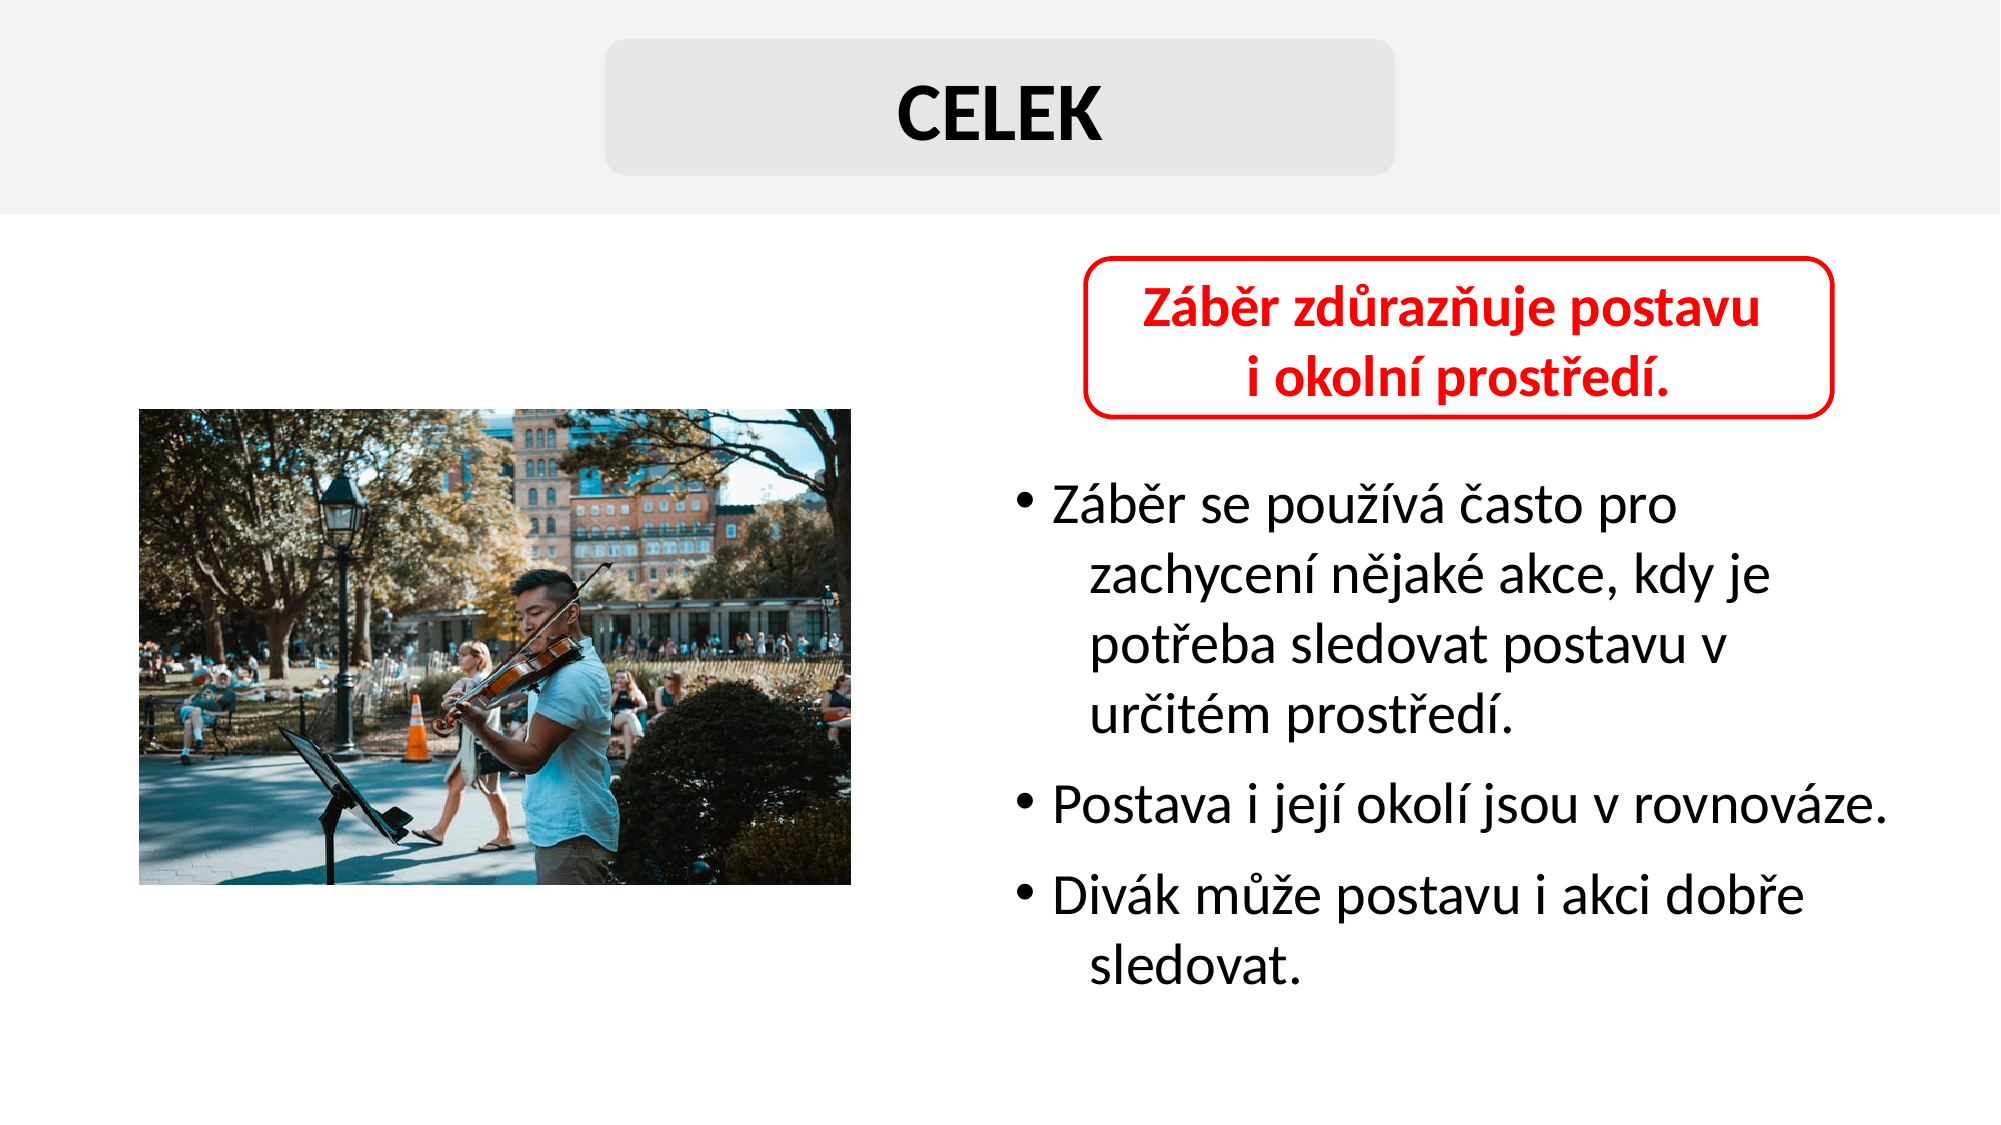

CELEK
Záběr zdůrazňuje postavu
i okolní prostředí.
Záběr se používá často pro zachycení nějaké akce, kdy je potřeba sledovat postavu v určitém prostředí.
Postava i její okolí jsou v rovnováze.
Divák může postavu i akci dobře sledovat.